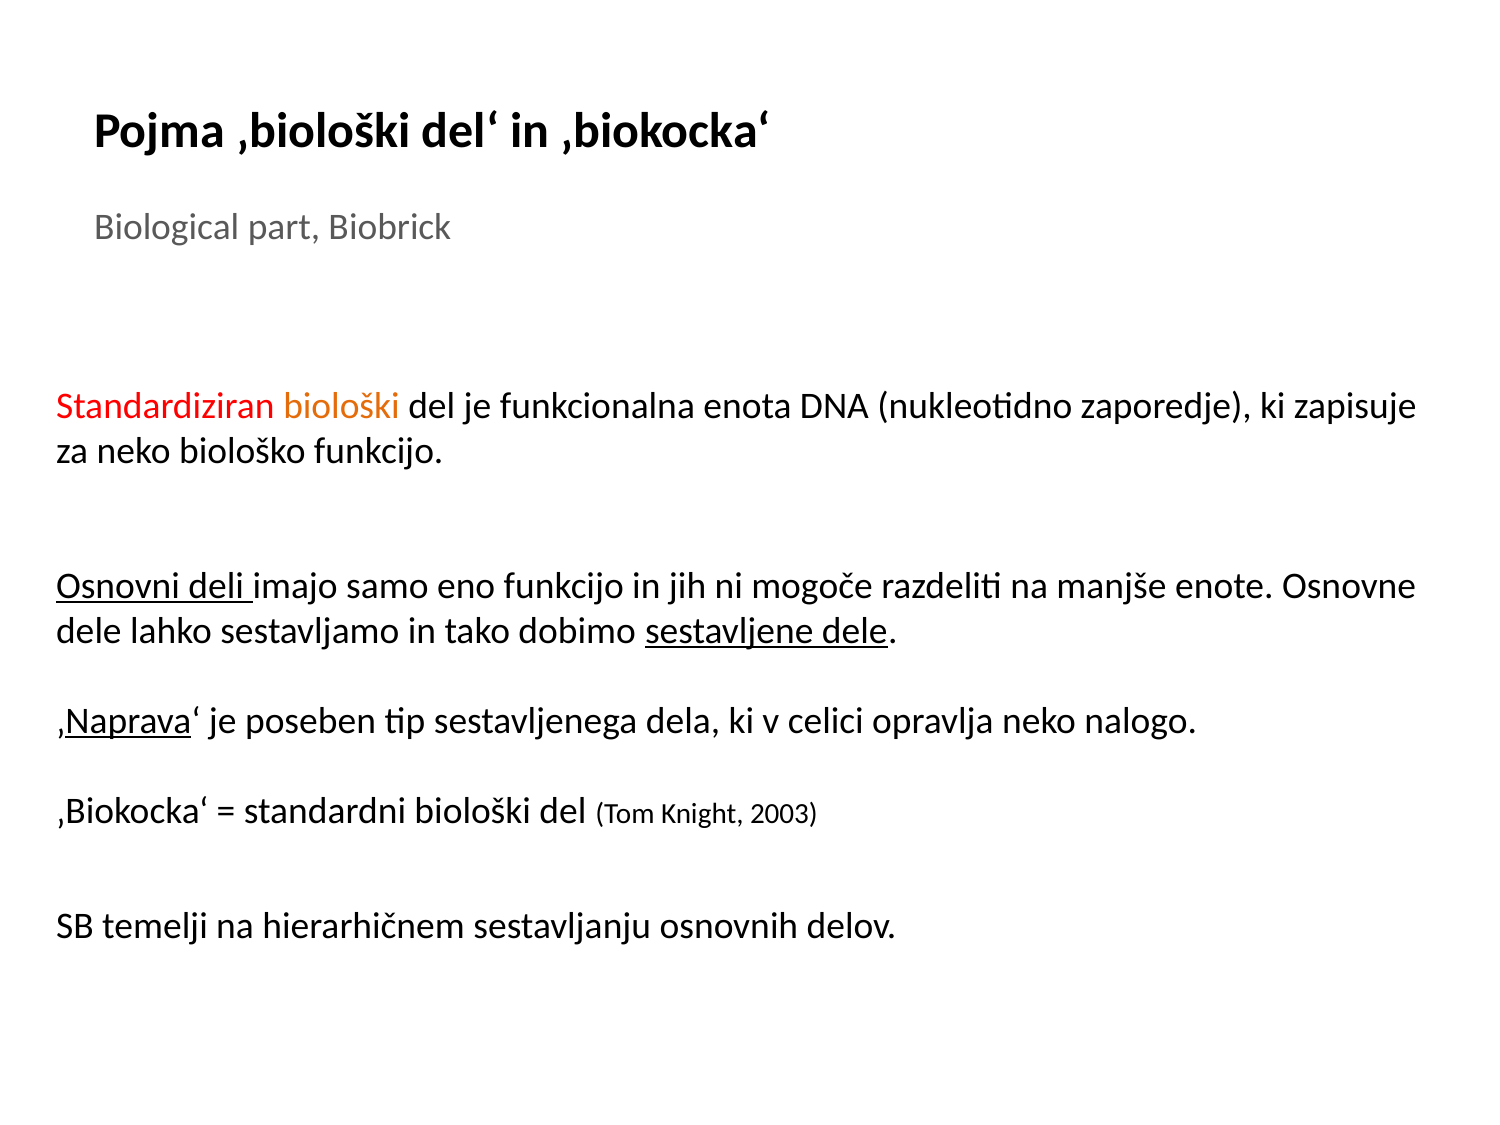

Pojma ‚biološki del‘ in ‚biokocka‘
Biological part, Biobrick
Standardiziran biološki del je funkcionalna enota DNA (nukleotidno zaporedje), ki zapisuje za neko biološko funkcijo.
Osnovni deli imajo samo eno funkcijo in jih ni mogoče razdeliti na manjše enote. Osnovne dele lahko sestavljamo in tako dobimo sestavljene dele.
‚Naprava‘ je poseben tip sestavljenega dela, ki v celici opravlja neko nalogo.
‚Biokocka‘ = standardni biološki del (Tom Knight, 2003)
SB temelji na hierarhičnem sestavljanju osnovnih delov.